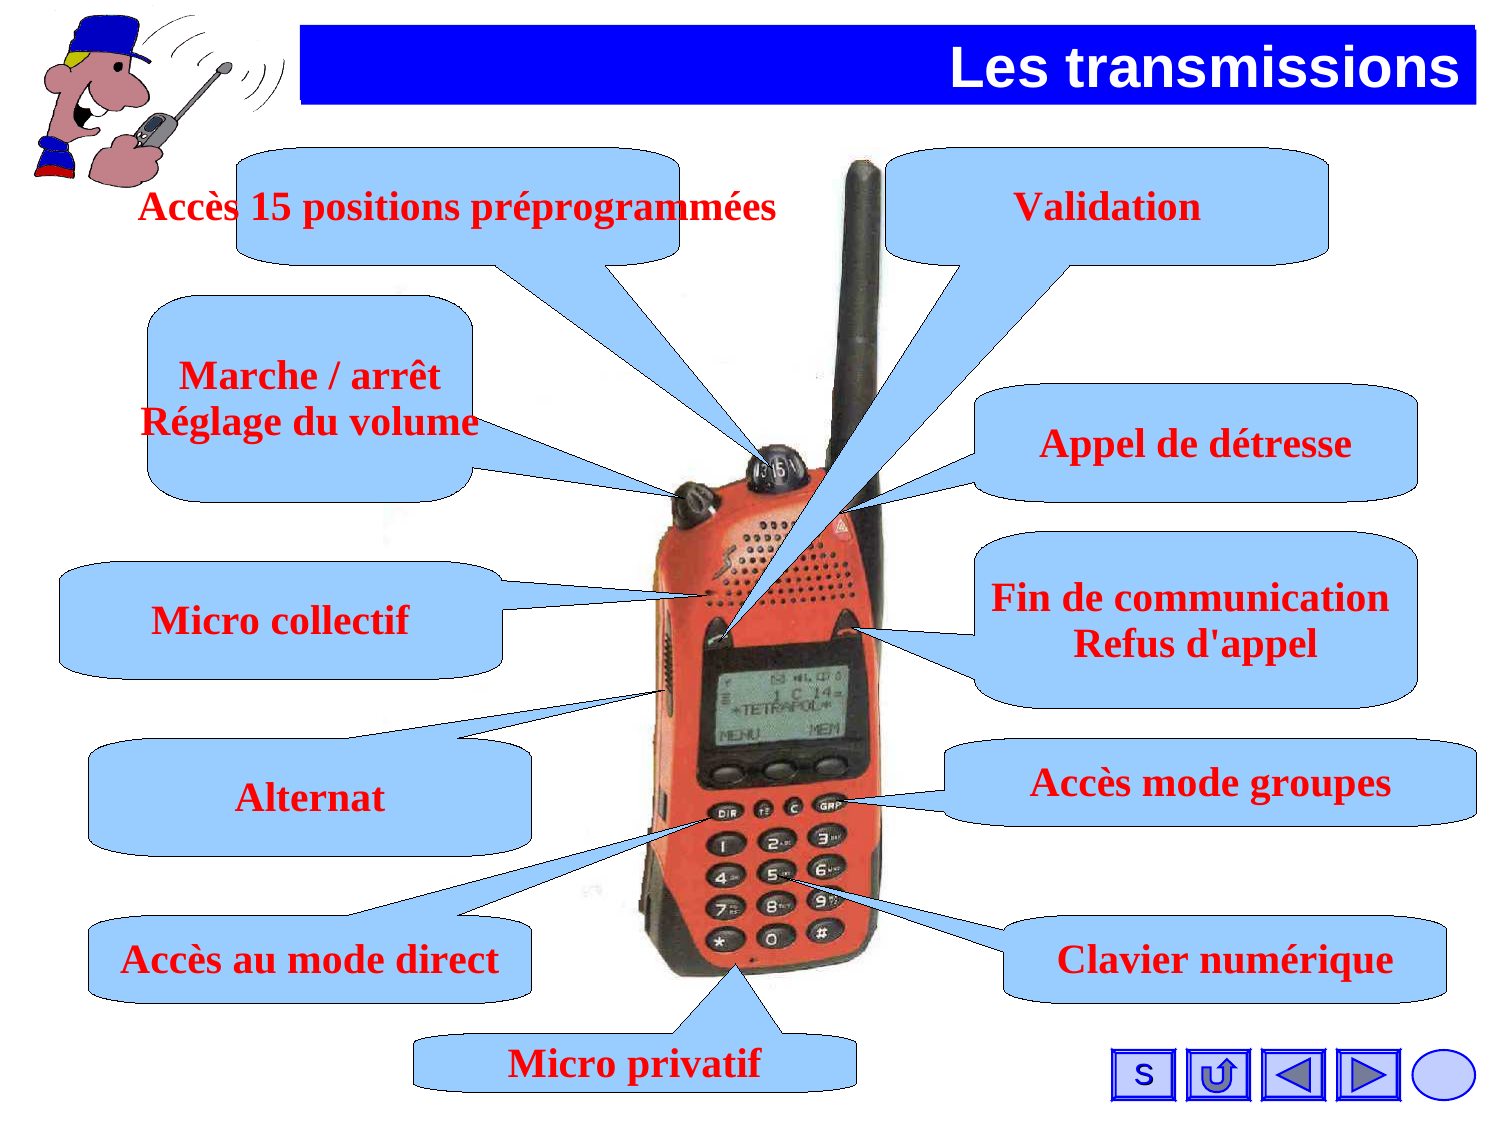

Les transmissions
Accès 15 positions préprogrammées
Validation
Marche / arrêt
Réglage du volume
Appel de détresse
Fin de communication
Refus d'appel
Micro collectif
Alternat
Accès mode groupes
Accès au mode direct
Clavier numérique
Micro privatif